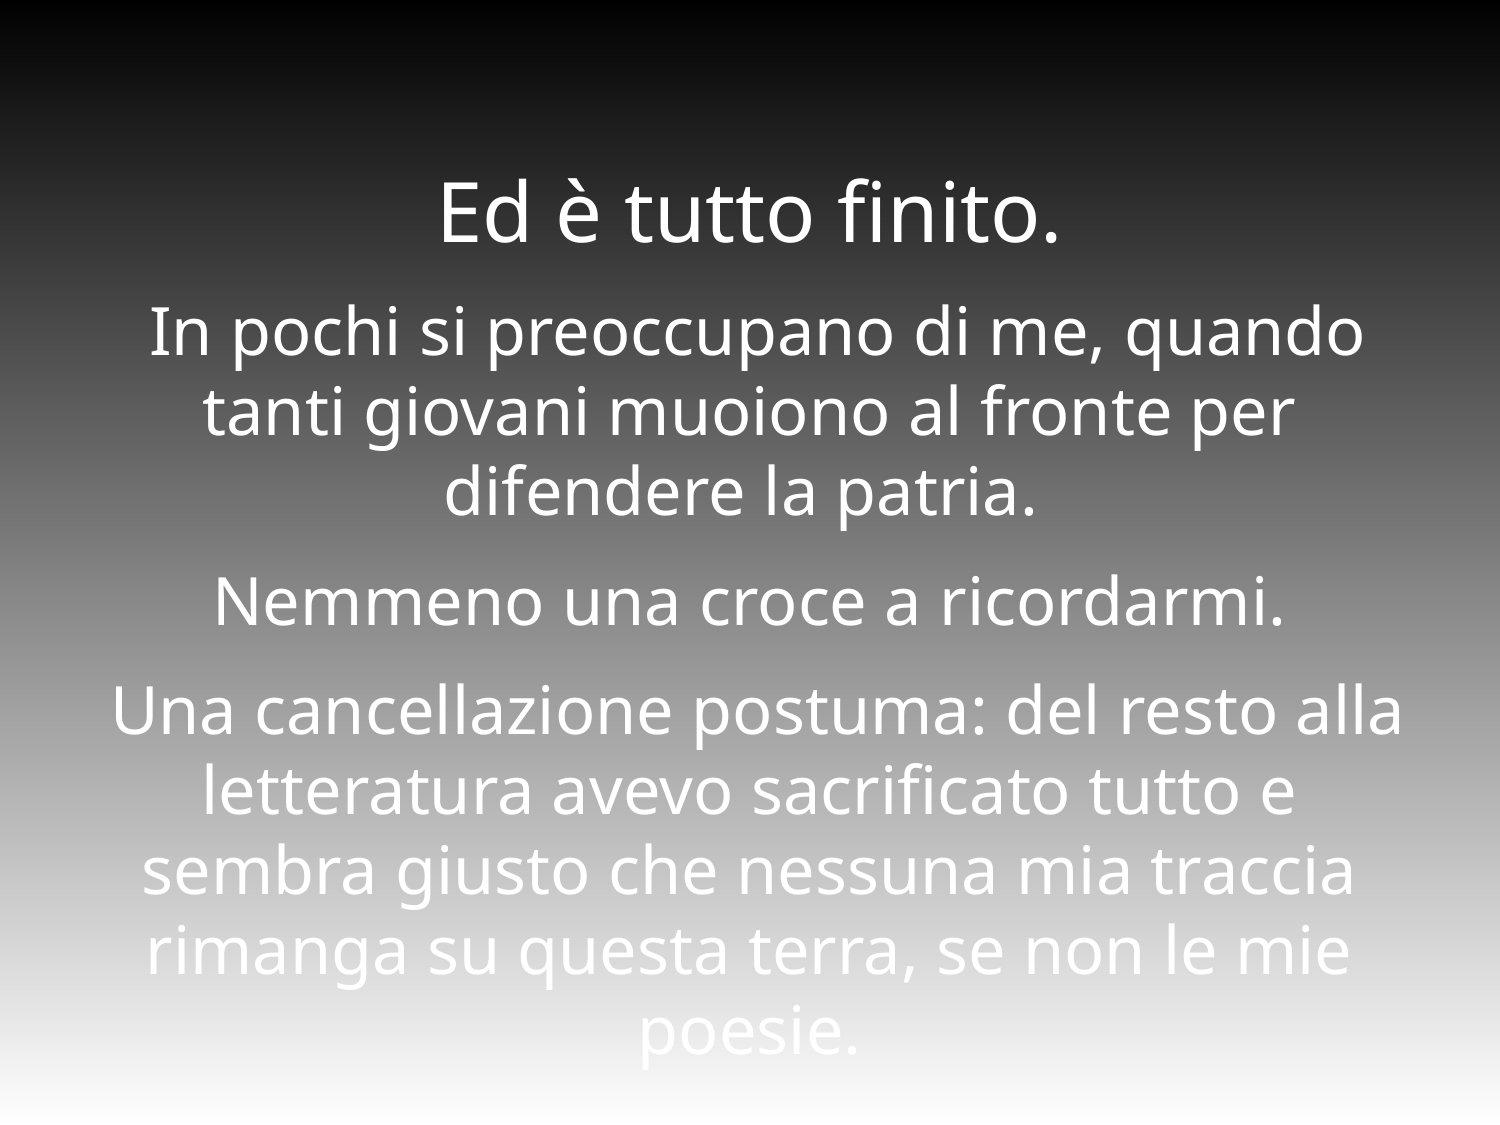

# Ed è tutto finito.
 In pochi si preoccupano di me, quando tanti giovani muoiono al fronte per difendere la patria.
Nemmeno una croce a ricordarmi.
 Una cancellazione postuma: del resto alla letteratura avevo sacrificato tutto e sembra giusto che nessuna mia traccia rimanga su questa terra, se non le mie poesie.